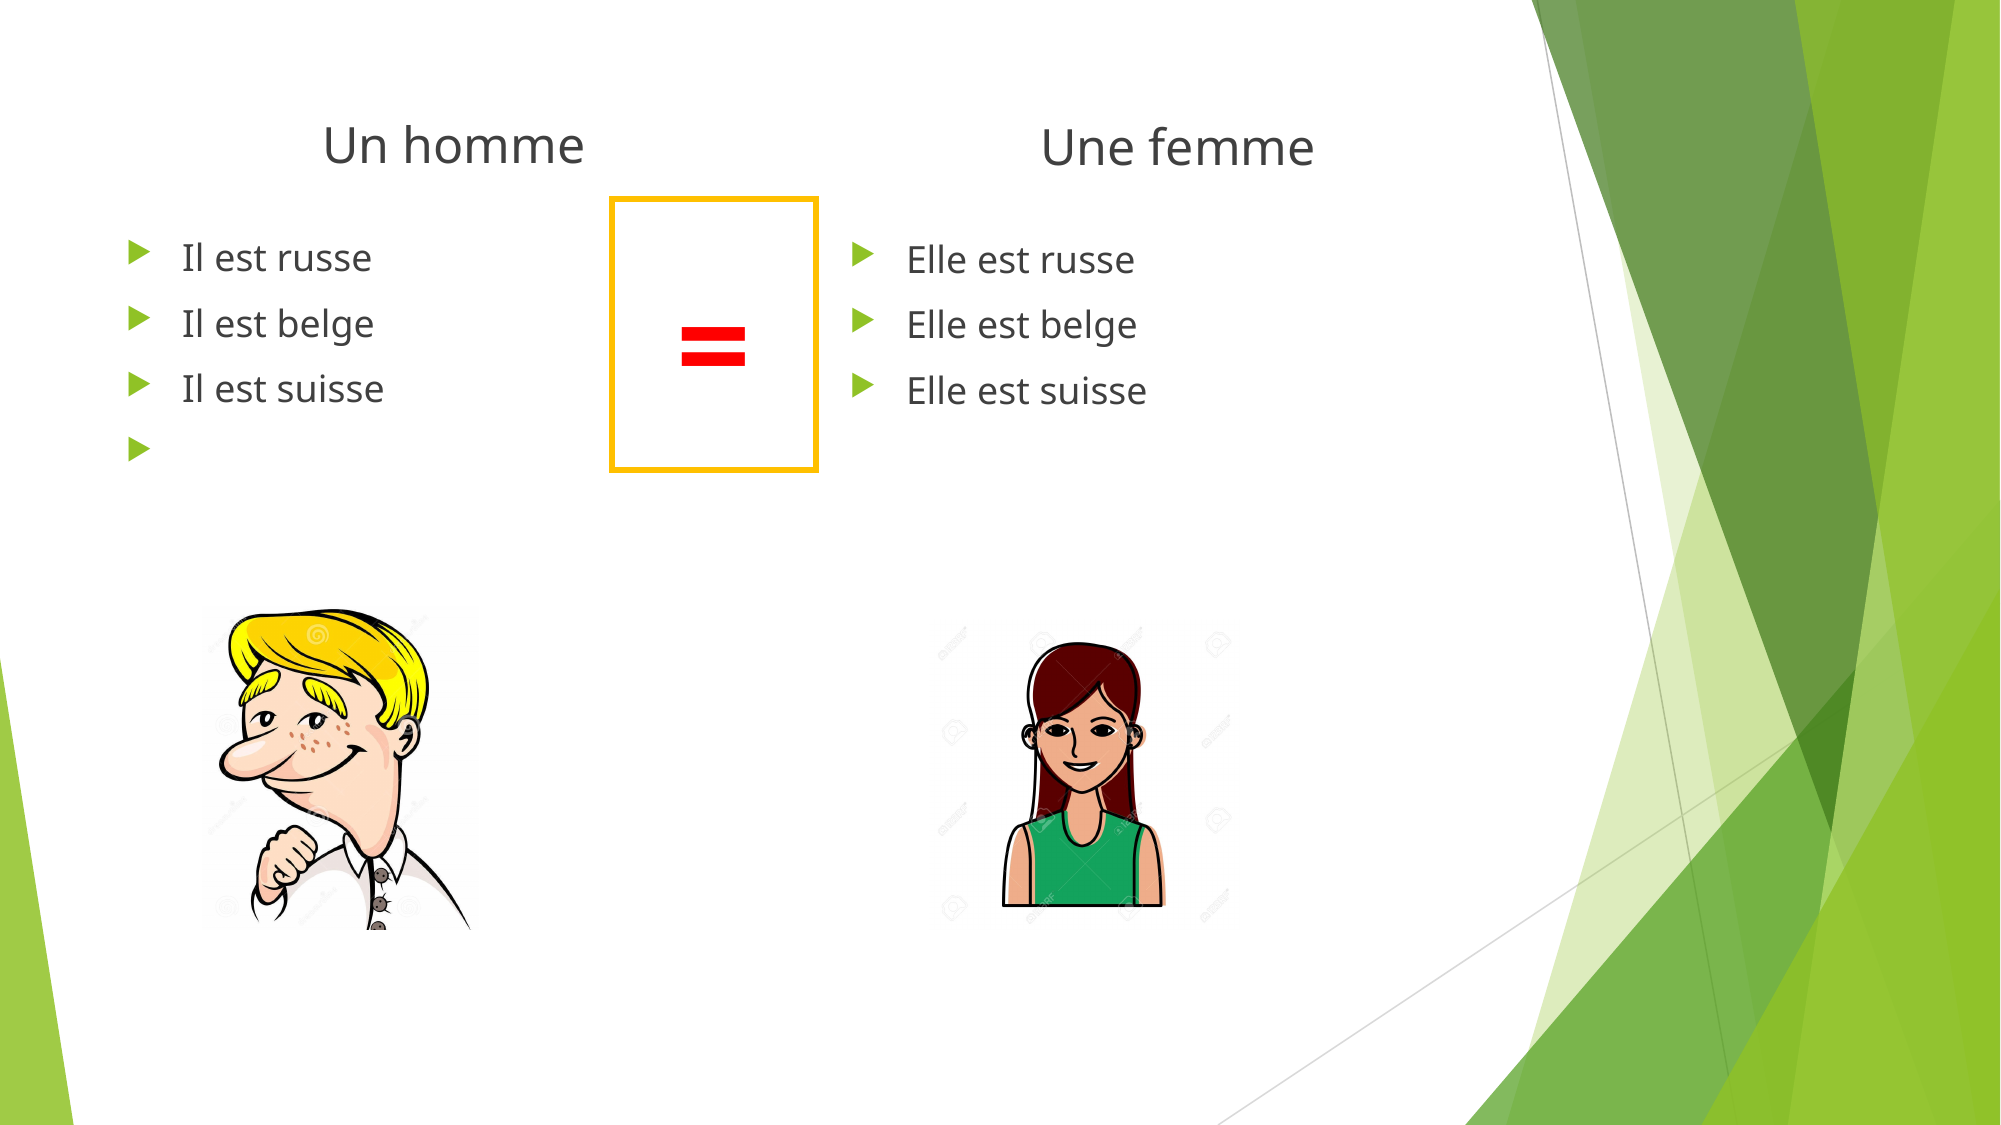

# Un homme
Une femme
=
Il est russe
Il est belge
Il est suisse
Elle est russe
Elle est belge
Elle est suisse